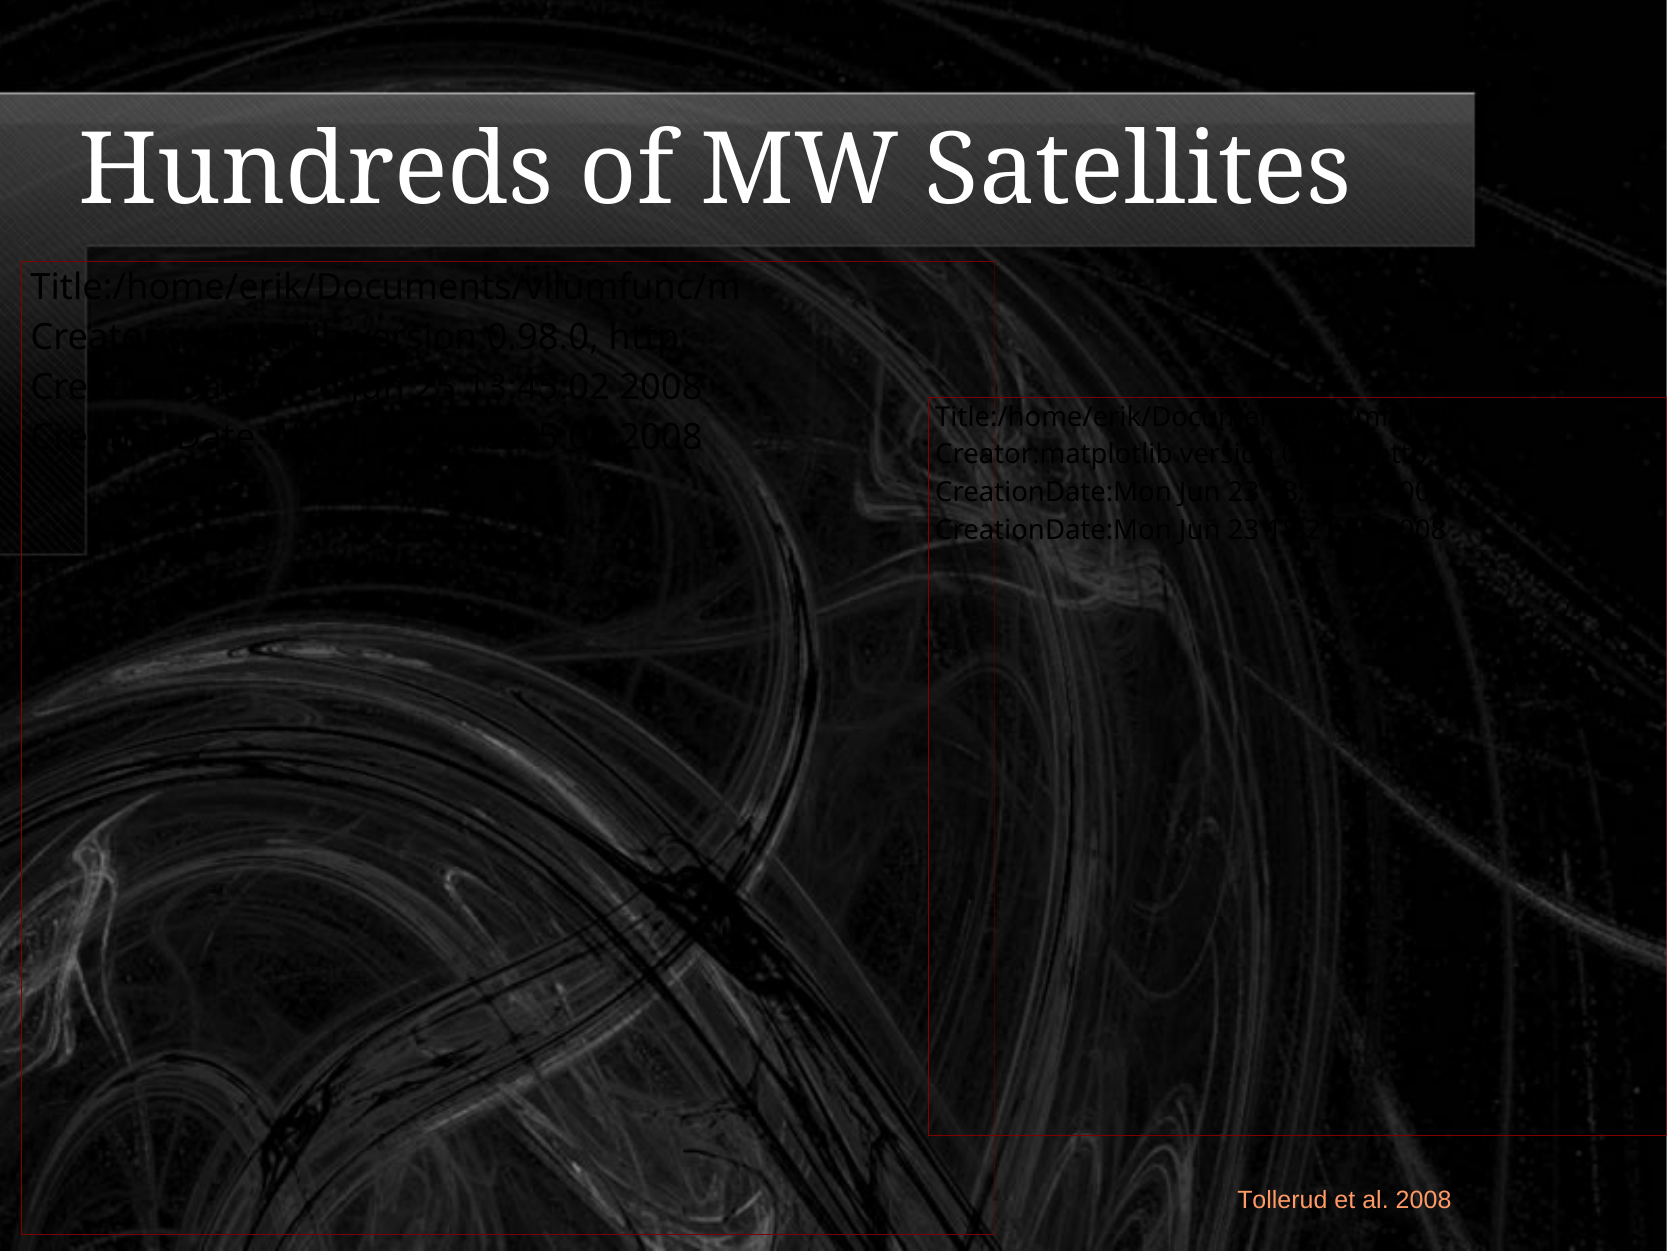

# Hundreds of MW Satellites
Tollerud et al. 2008